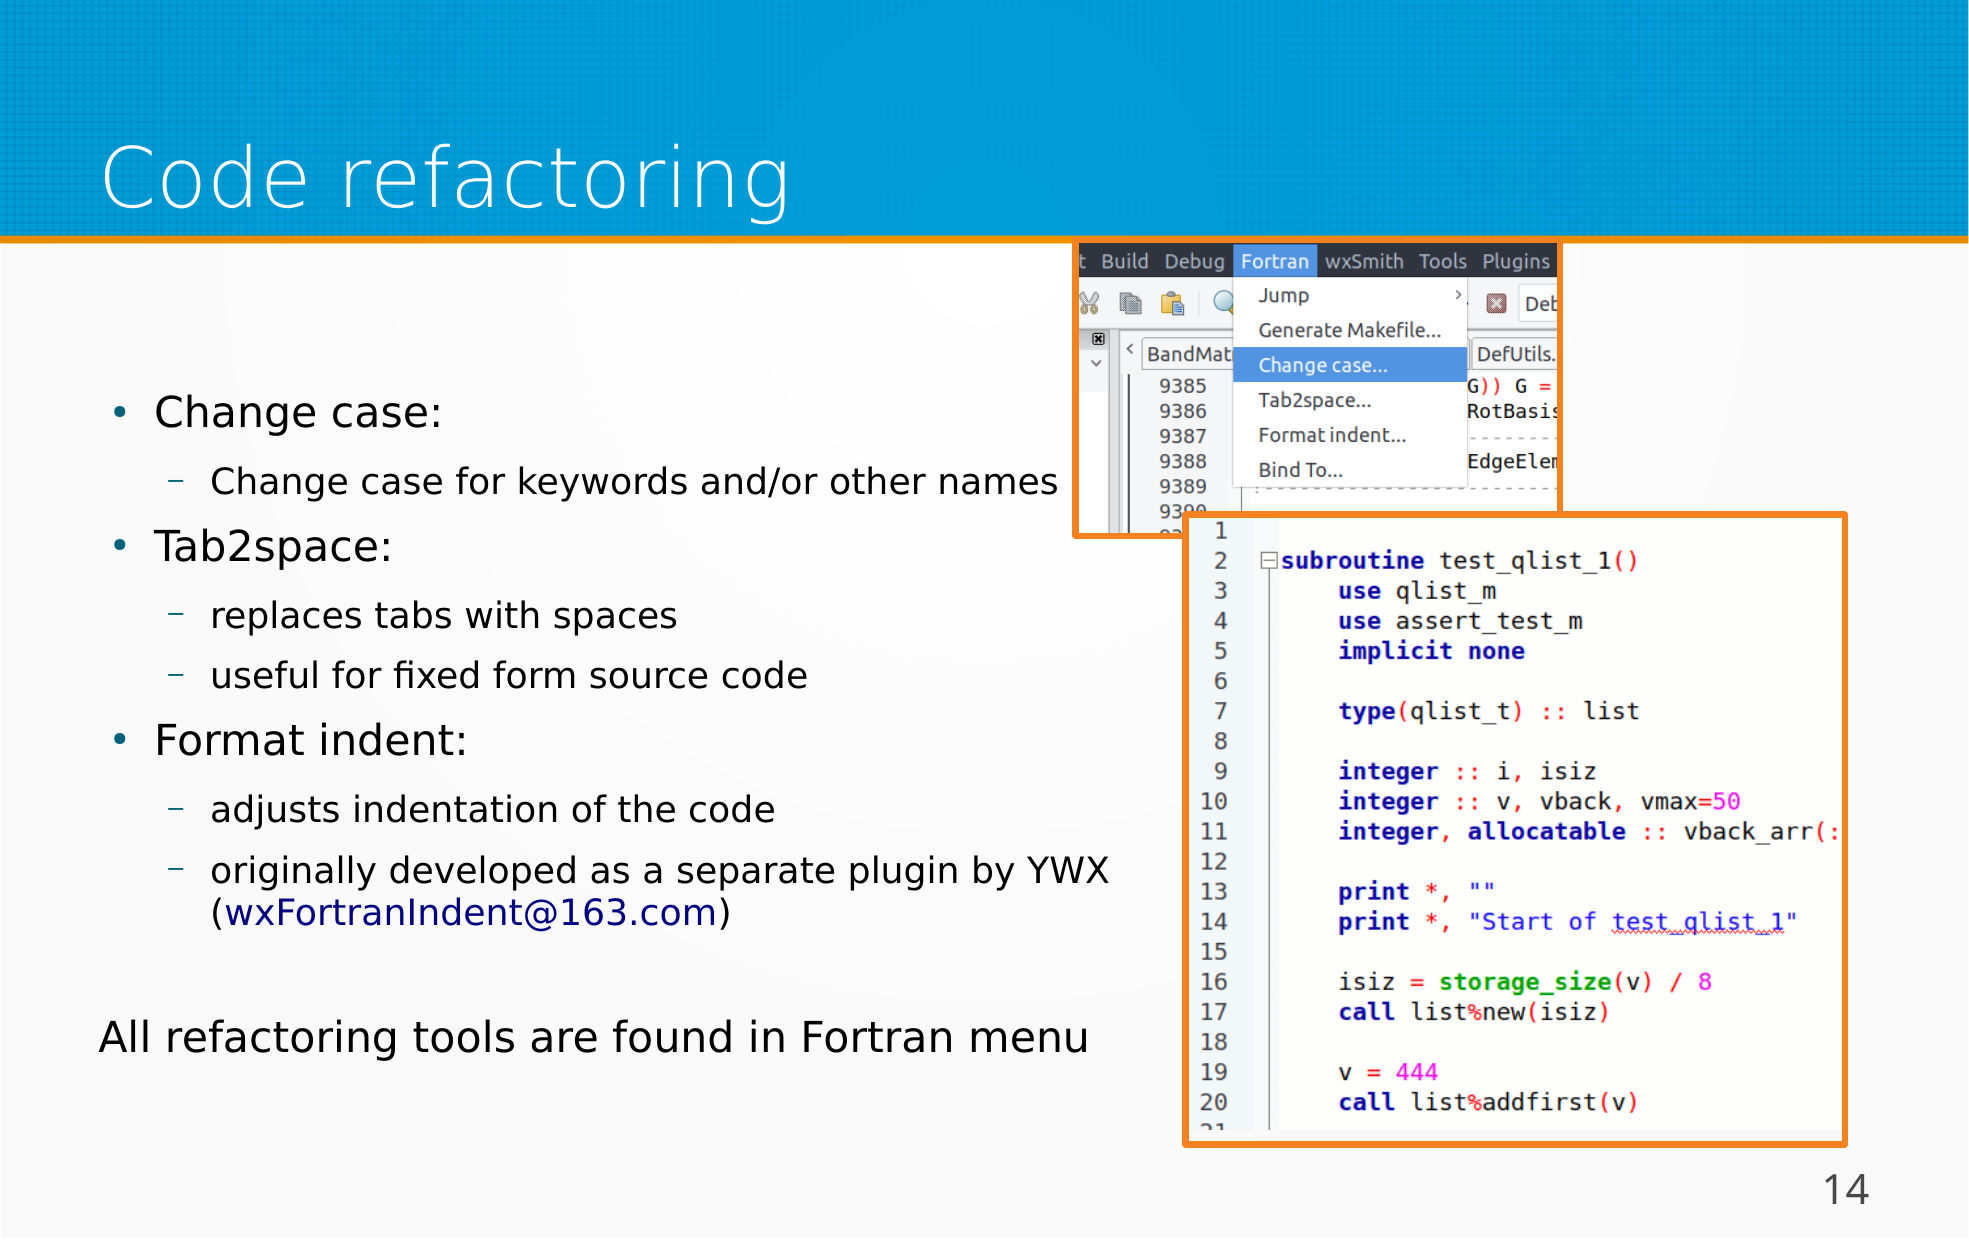

# Code refactoring
Change case:
Change case for keywords and/or other names
Tab2space:
replaces tabs with spaces
useful for fixed form source code
Format indent:
adjusts indentation of the code
originally developed as a separate plugin by YWX (wxFortranIndent@163.com)
All refactoring tools are found in Fortran menu
14